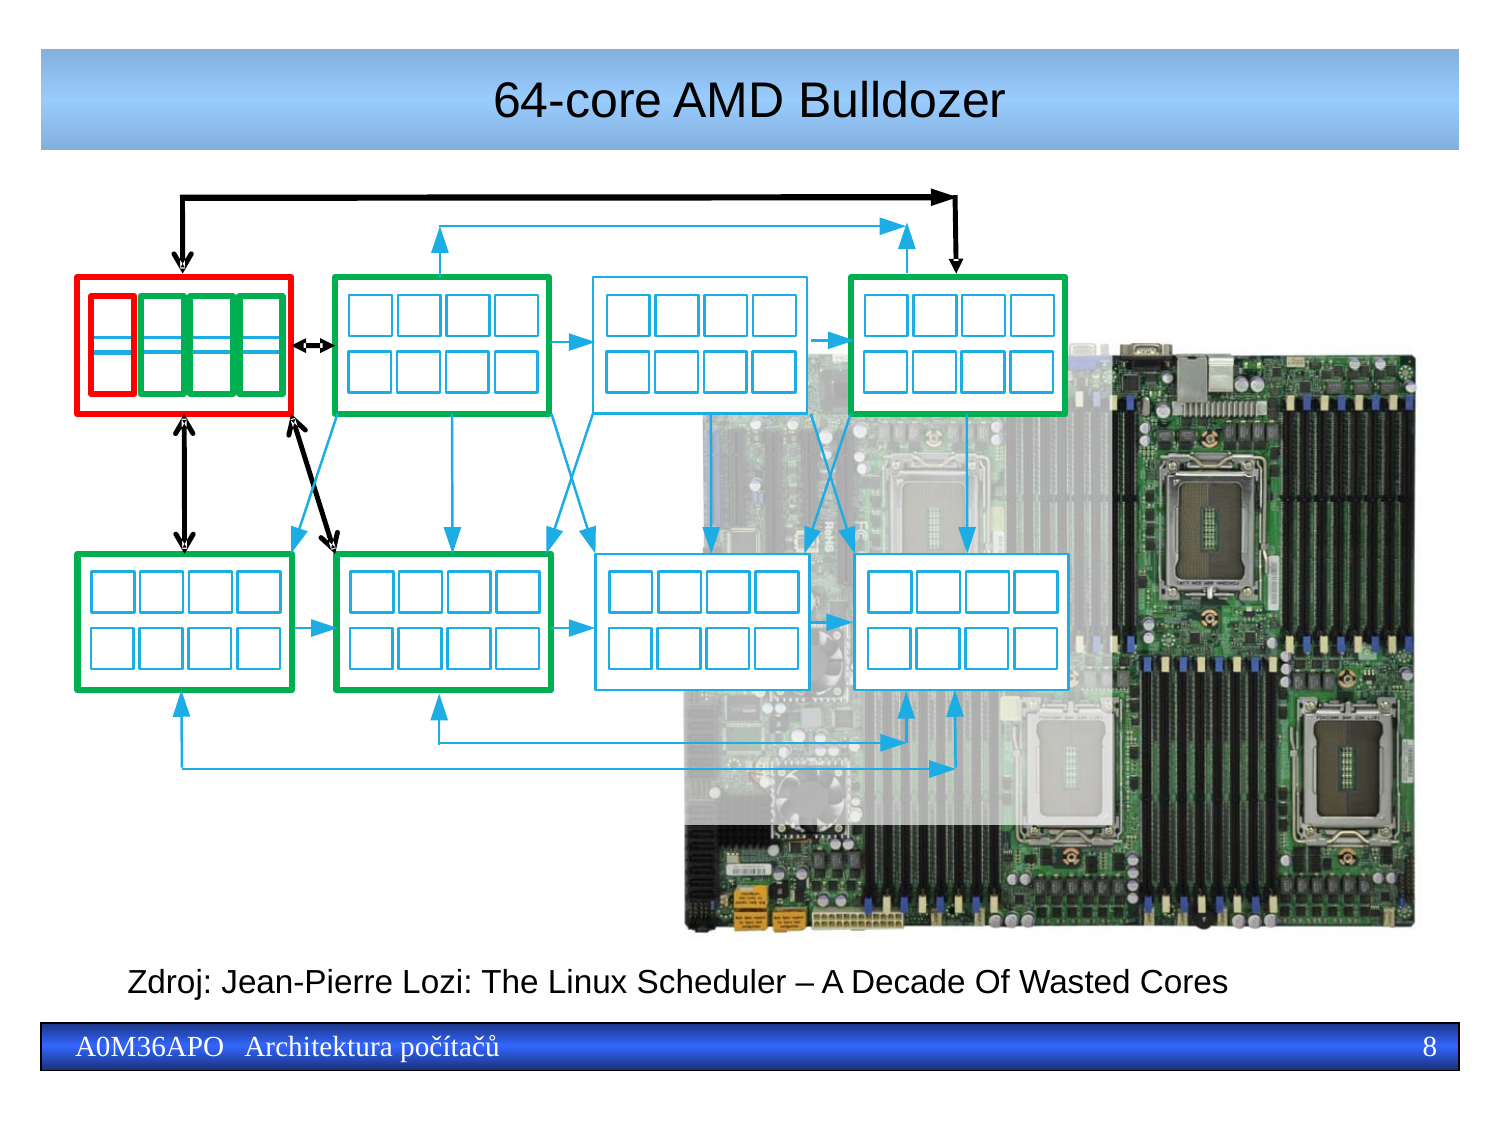

# 64-core AMD Bulldozer
Zdroj: Jean-Pierre Lozi: The Linux Scheduler – A Decade Of Wasted Cores
A0M36APO Architektura počítačů
8